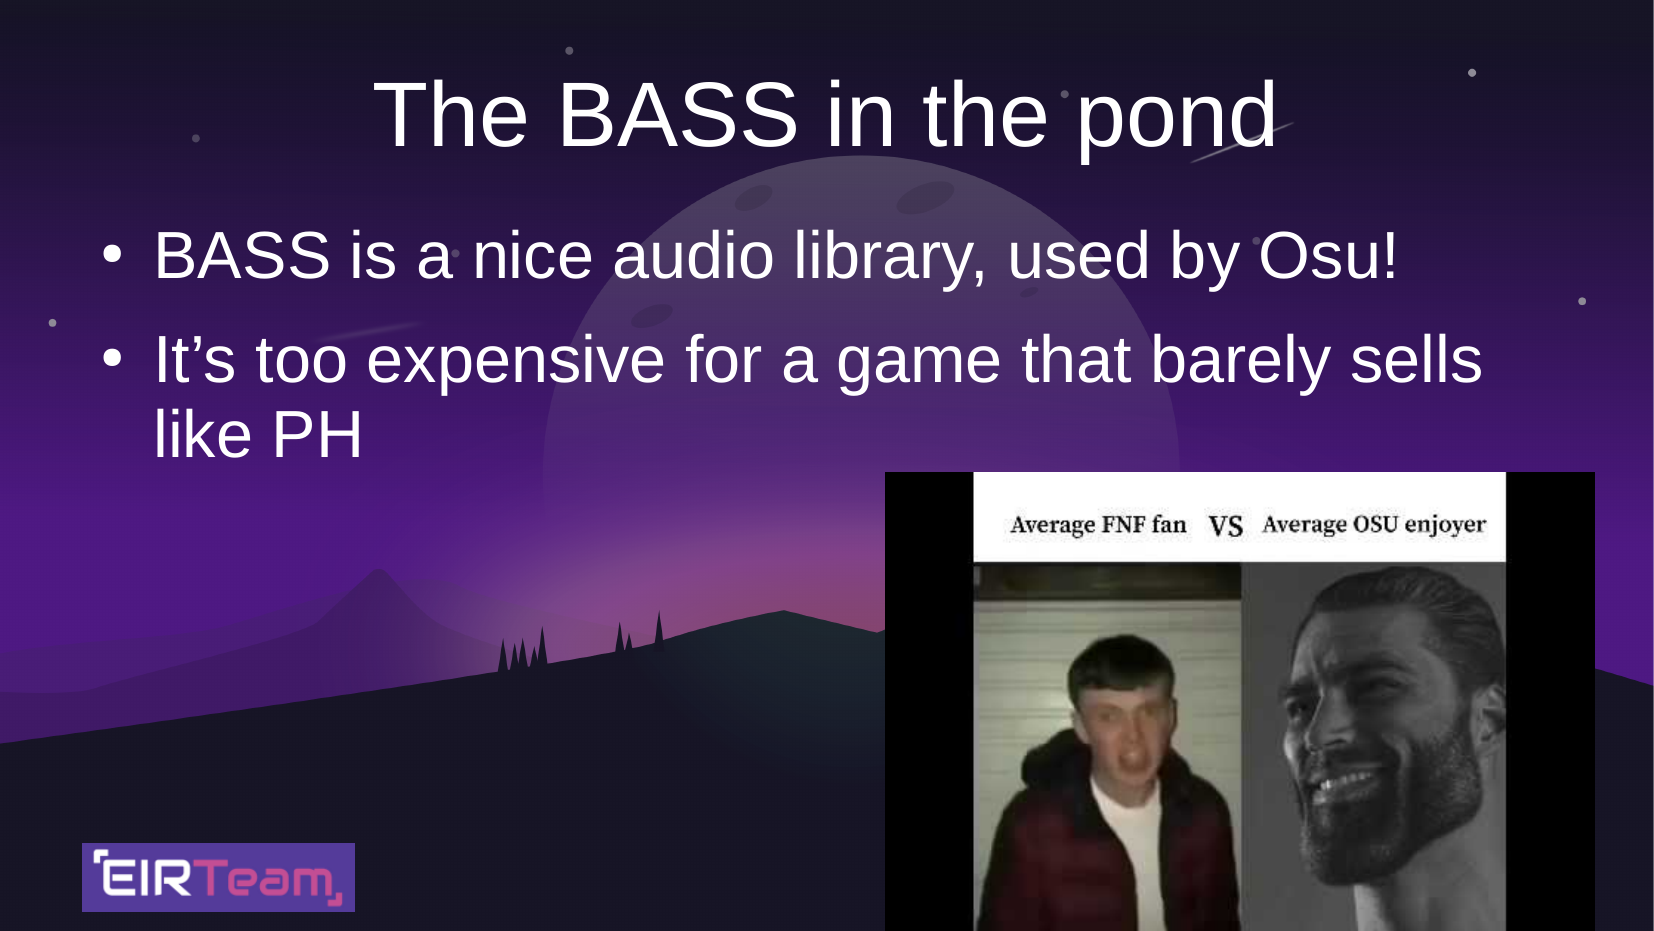

# The BASS in the pond
BASS is a nice audio library, used by Osu!
It’s too expensive for a game that barely sells like PH